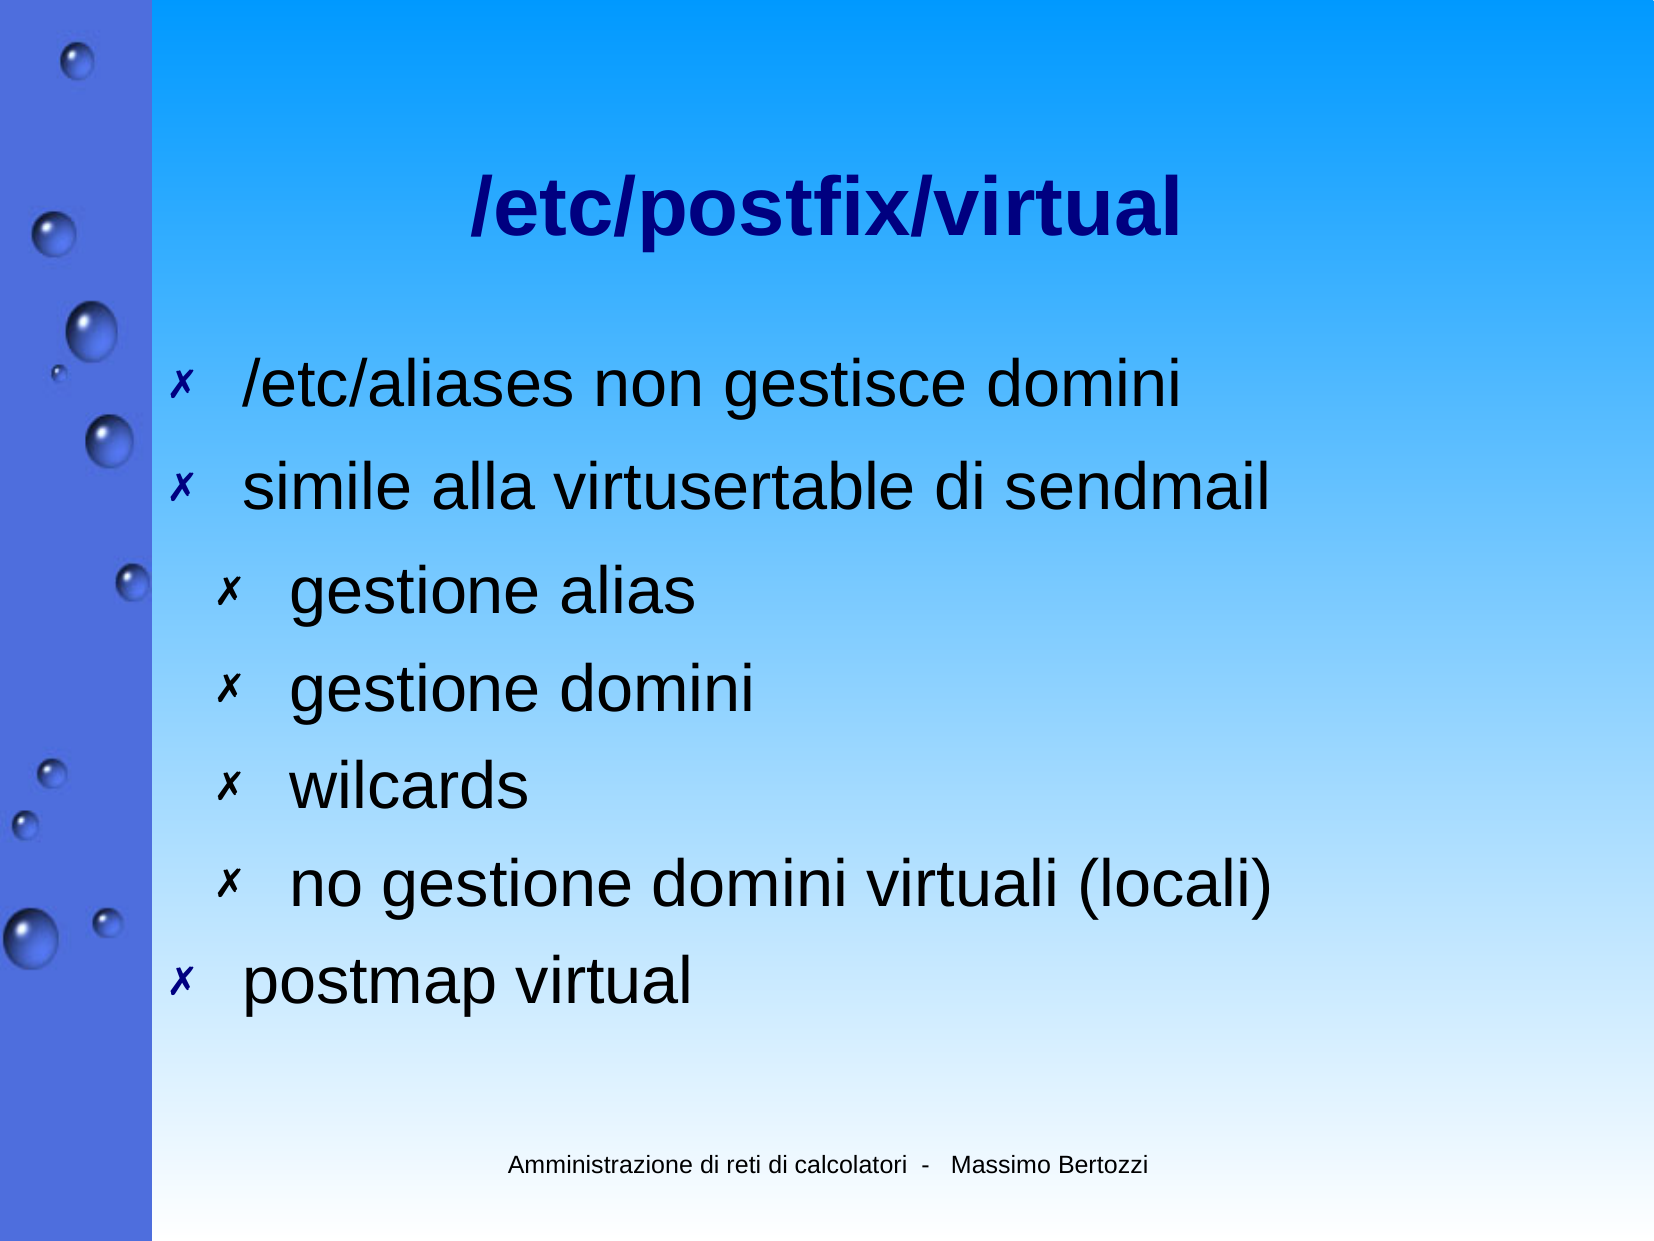

# /etc/postfix/virtual
/etc/aliases non gestisce domini
simile alla virtusertable di sendmail
gestione alias
gestione domini
wilcards
no gestione domini virtuali (locali)
postmap virtual